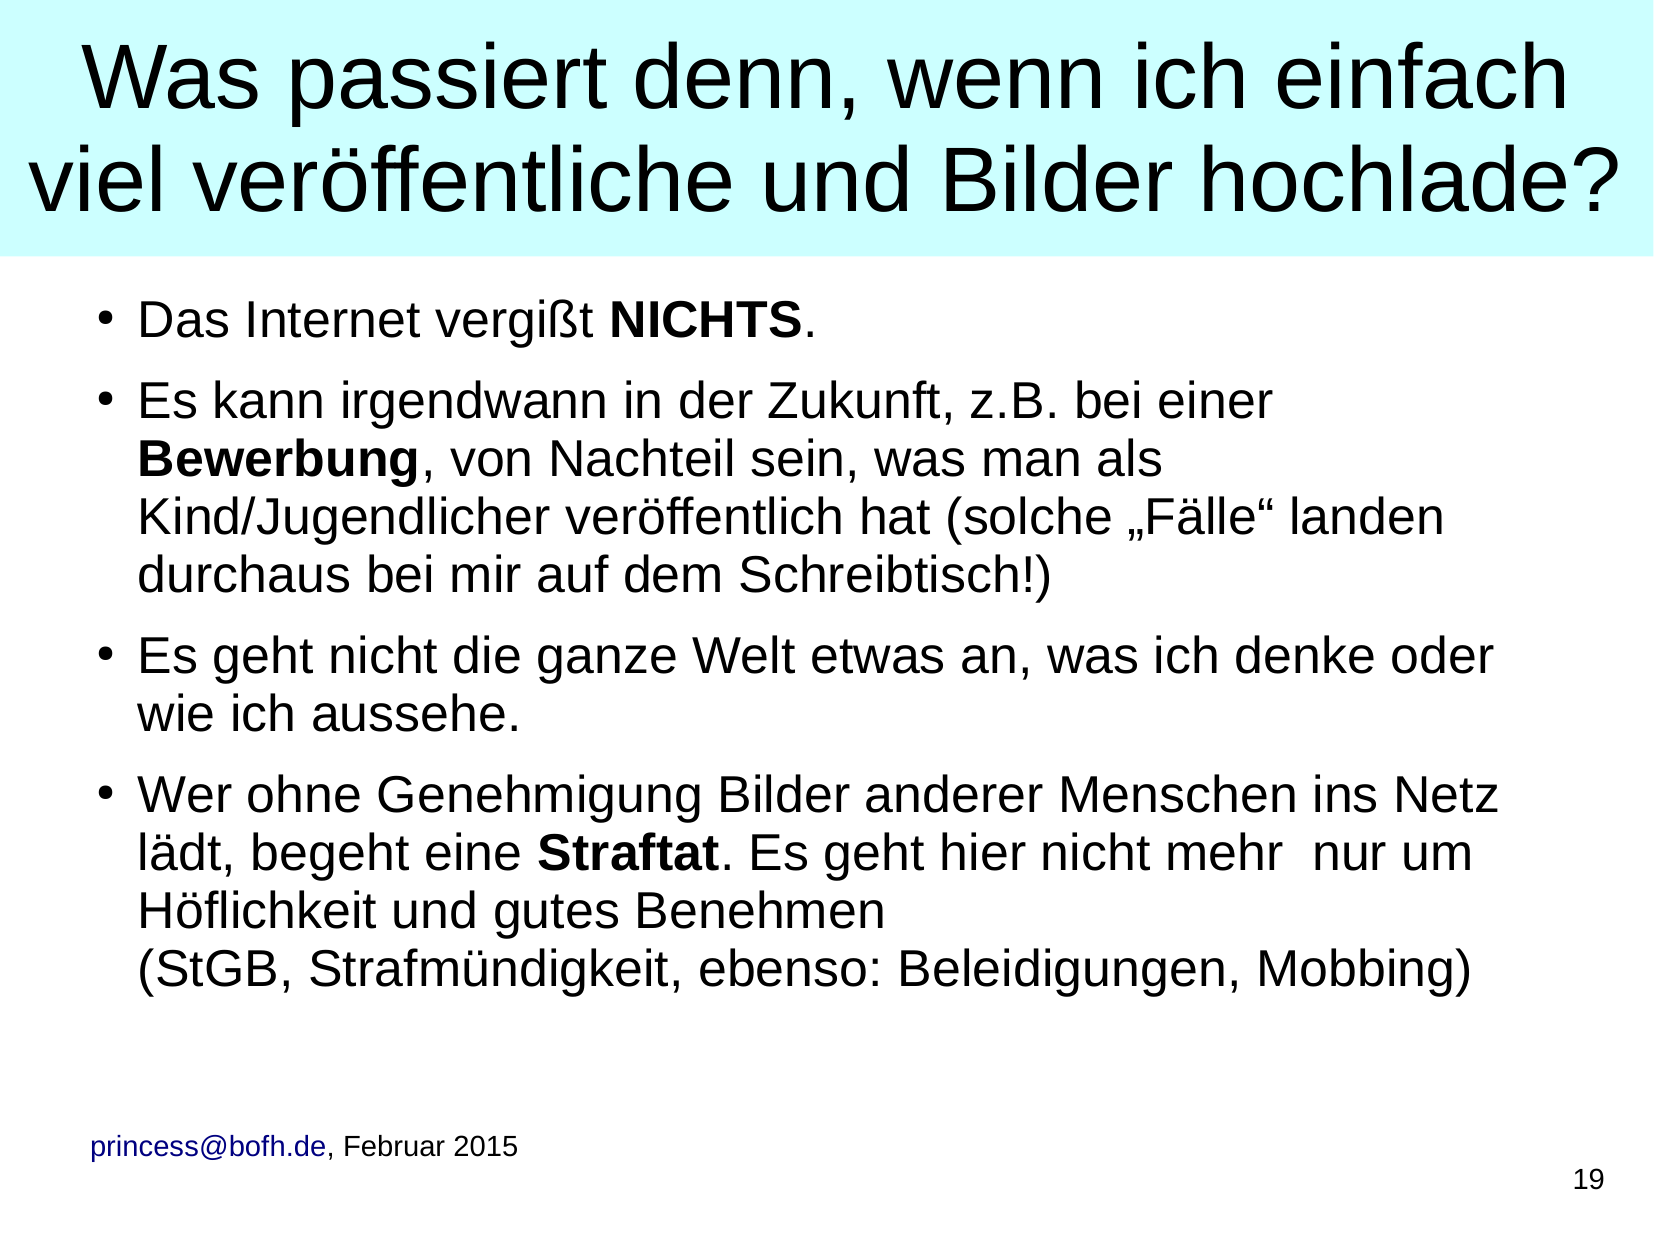

# Was passiert denn, wenn ich einfach viel veröffentliche und Bilder hochlade?
Das Internet vergißt NICHTS.
Es kann irgendwann in der Zukunft, z.B. bei einer Bewerbung, von Nachteil sein, was man als Kind/Jugendlicher veröffentlich hat (solche „Fälle“ landen durchaus bei mir auf dem Schreibtisch!)
Es geht nicht die ganze Welt etwas an, was ich denke oder wie ich aussehe.
Wer ohne Genehmigung Bilder anderer Menschen ins Netz lädt, begeht eine Straftat. Es geht hier nicht mehr nur um Höflichkeit und gutes Benehmen
(StGB, Strafmündigkeit, ebenso: Beleidigungen, Mobbing)
Andi @ Furtwangen 2015